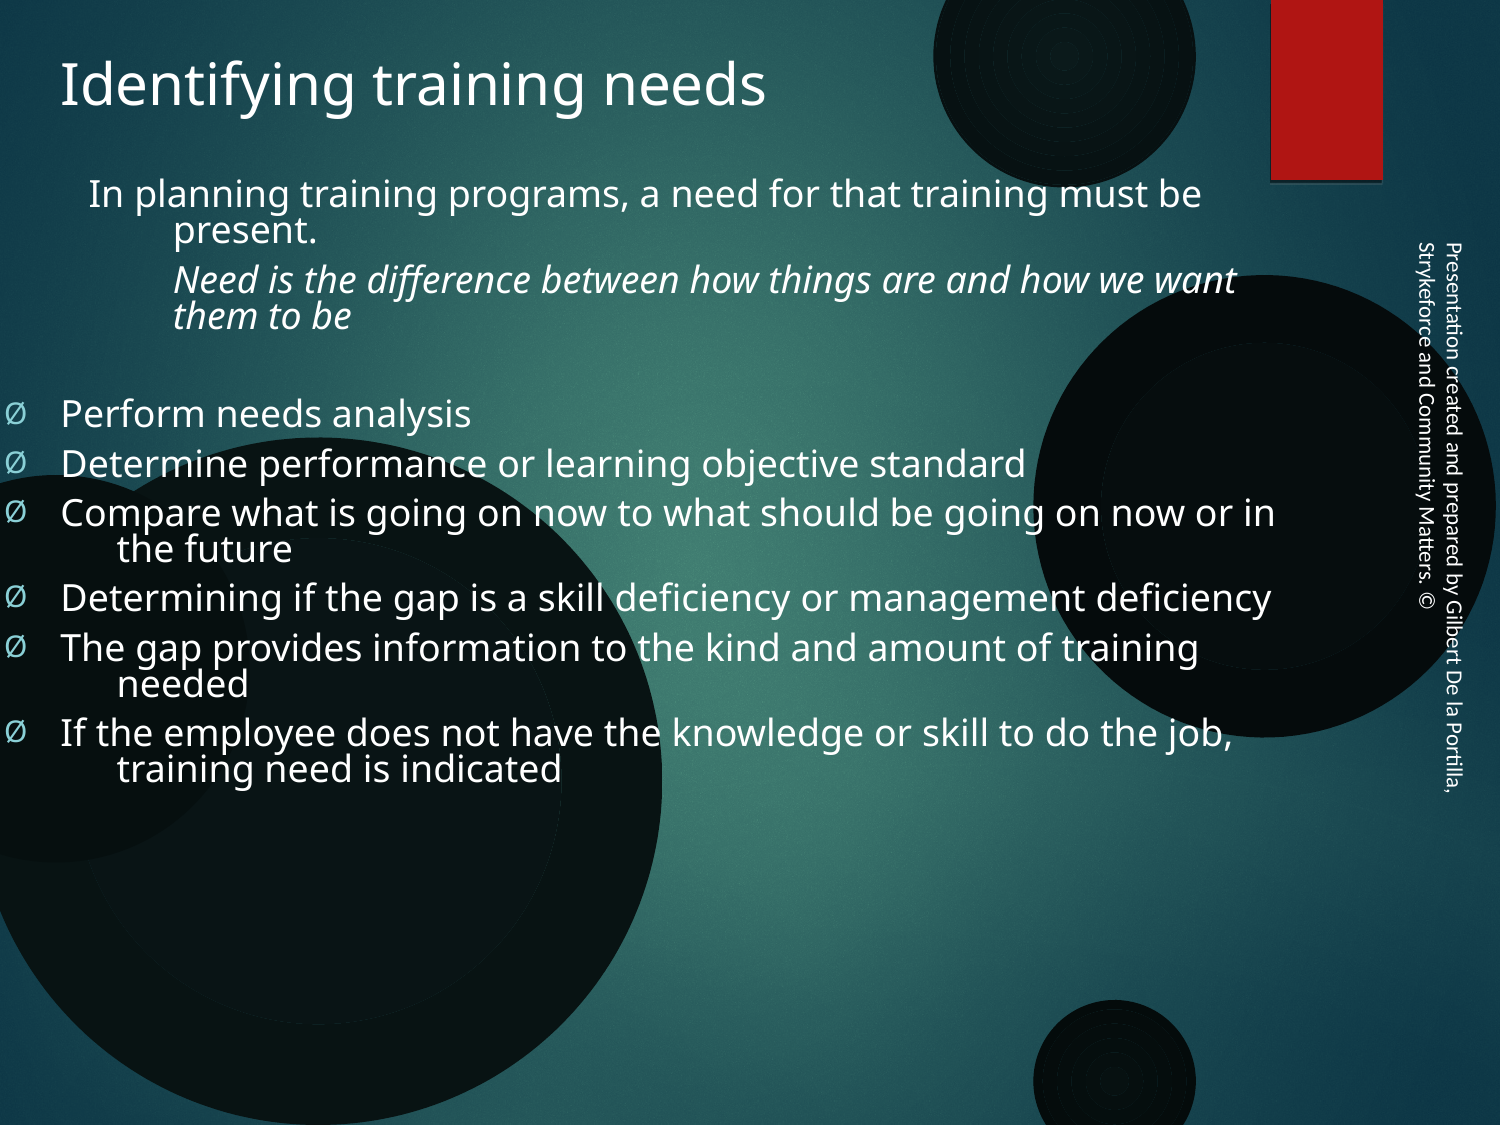

# Identifying training needs
In planning training programs, a need for that training must be present.
	Need is the difference between how things are and how we want them to be
Perform needs analysis
Determine performance or learning objective standard
Compare what is going on now to what should be going on now or in the future
Determining if the gap is a skill deficiency or management deficiency
The gap provides information to the kind and amount of training needed
If the employee does not have the knowledge or skill to do the job, training need is indicated
Presentation created and prepared by Gilbert De la Portilla, Strykeforce and Community Matters. ©